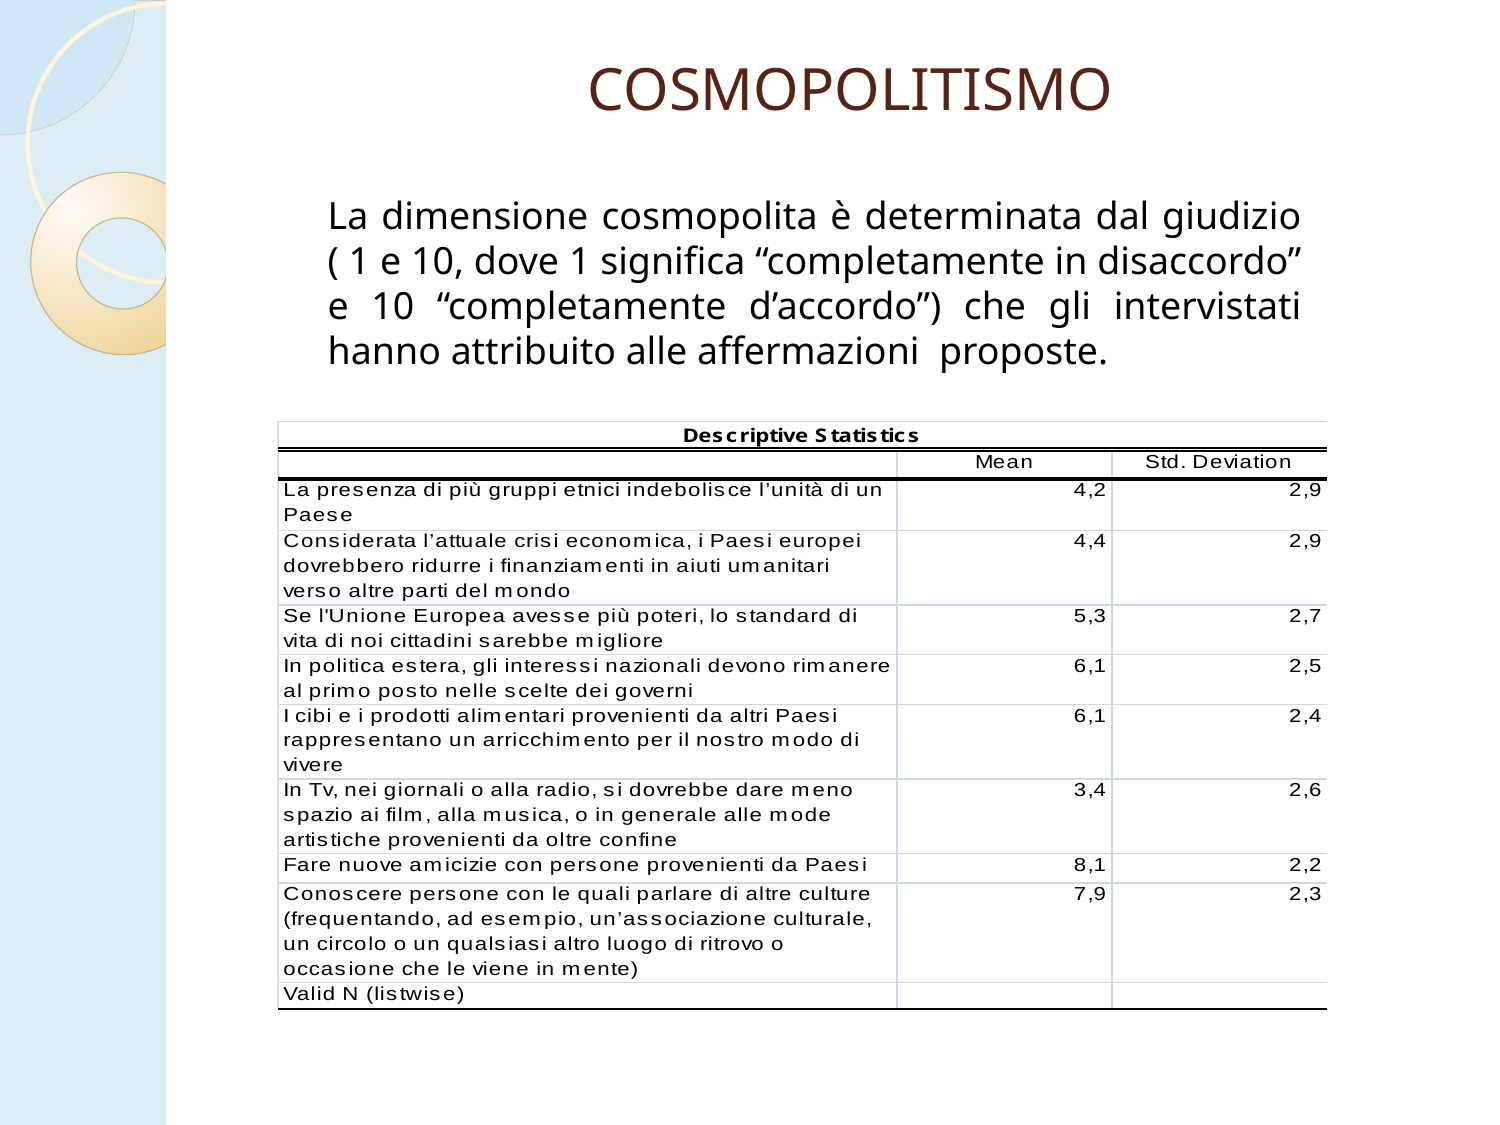

# COSMOPOLITISMO
La dimensione cosmopolita è determinata dal giudizio ( 1 e 10, dove 1 significa “completamente in disaccordo” e 10 “completamente d’accordo”) che gli intervistati hanno attribuito alle affermazioni proposte.